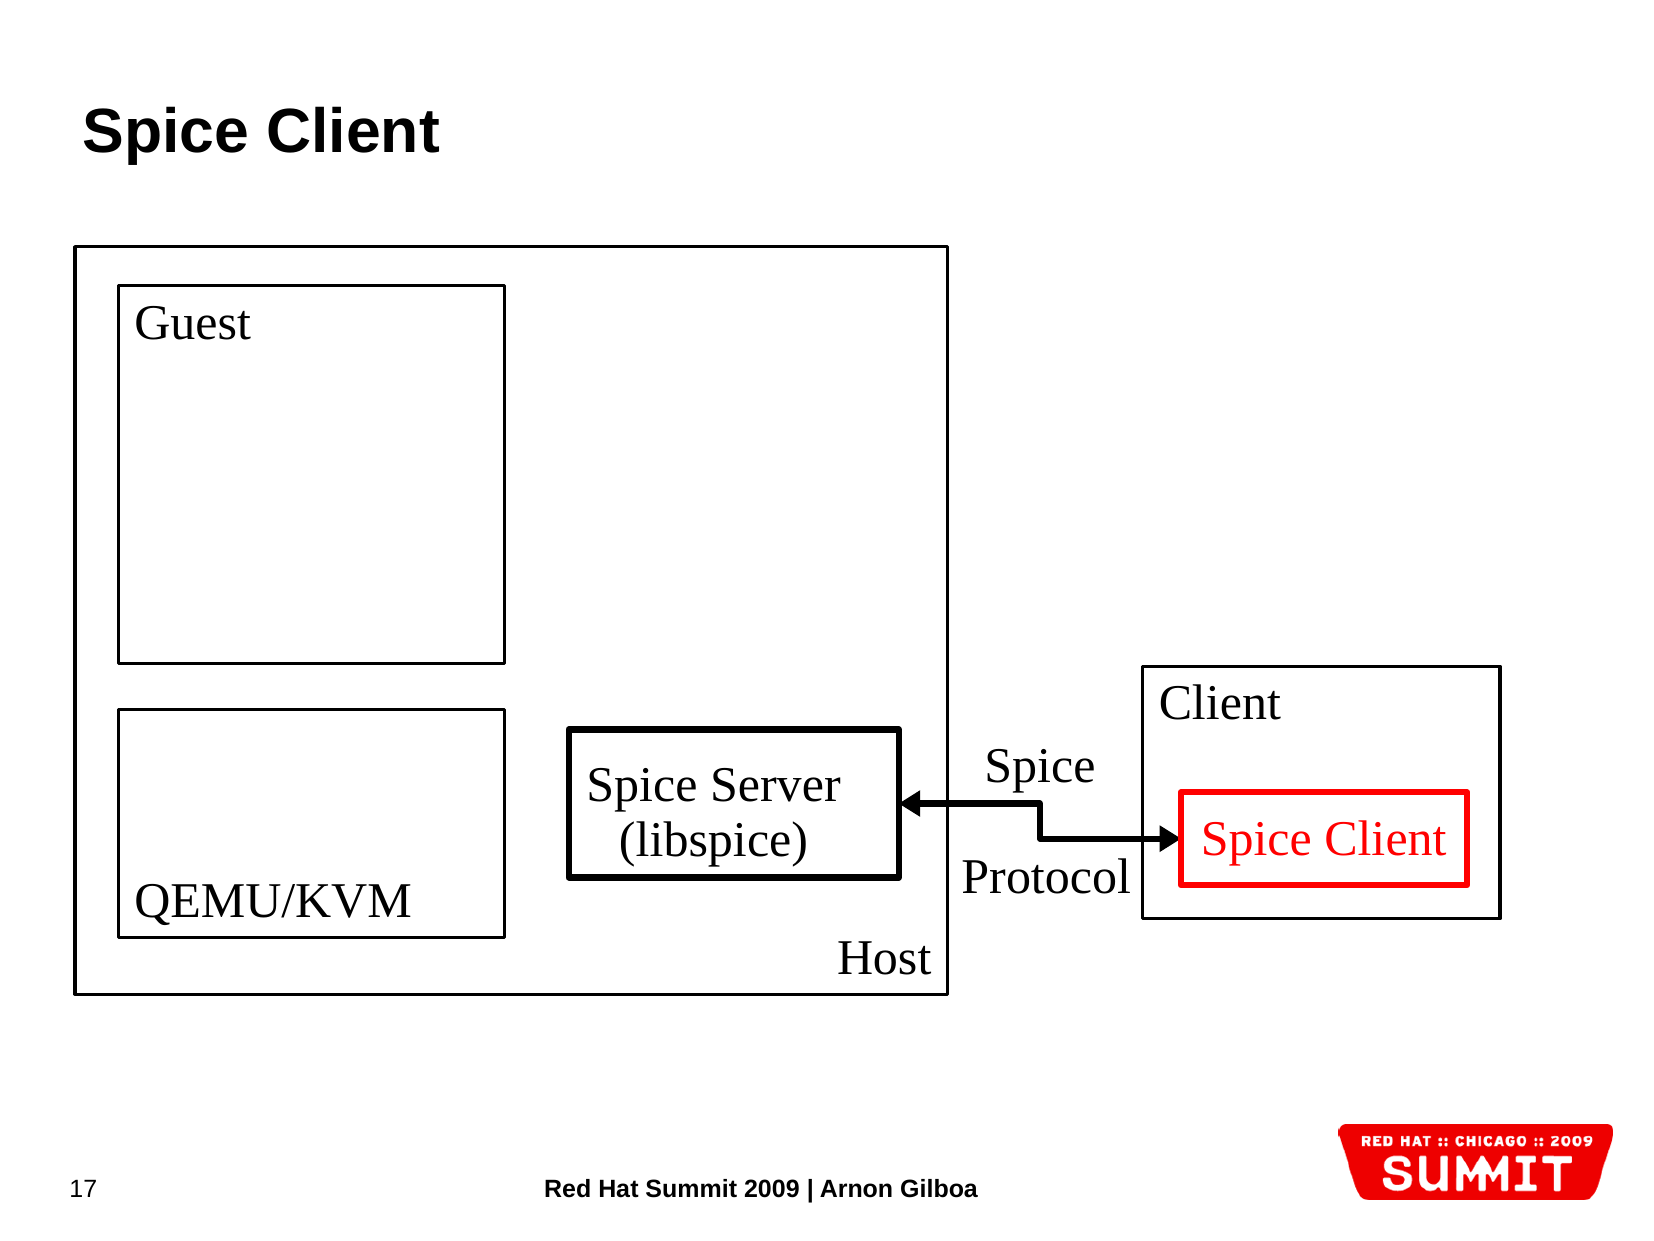

# Spice Client
Host
Guest
Client
QEMU/KVM
Spice Server
(libspice)
Spice Client
Host
Guest
Spice Agent
Drivers
Client
QEMU/KVM
Spice Server
(libspice)
 Devices
Spice Client